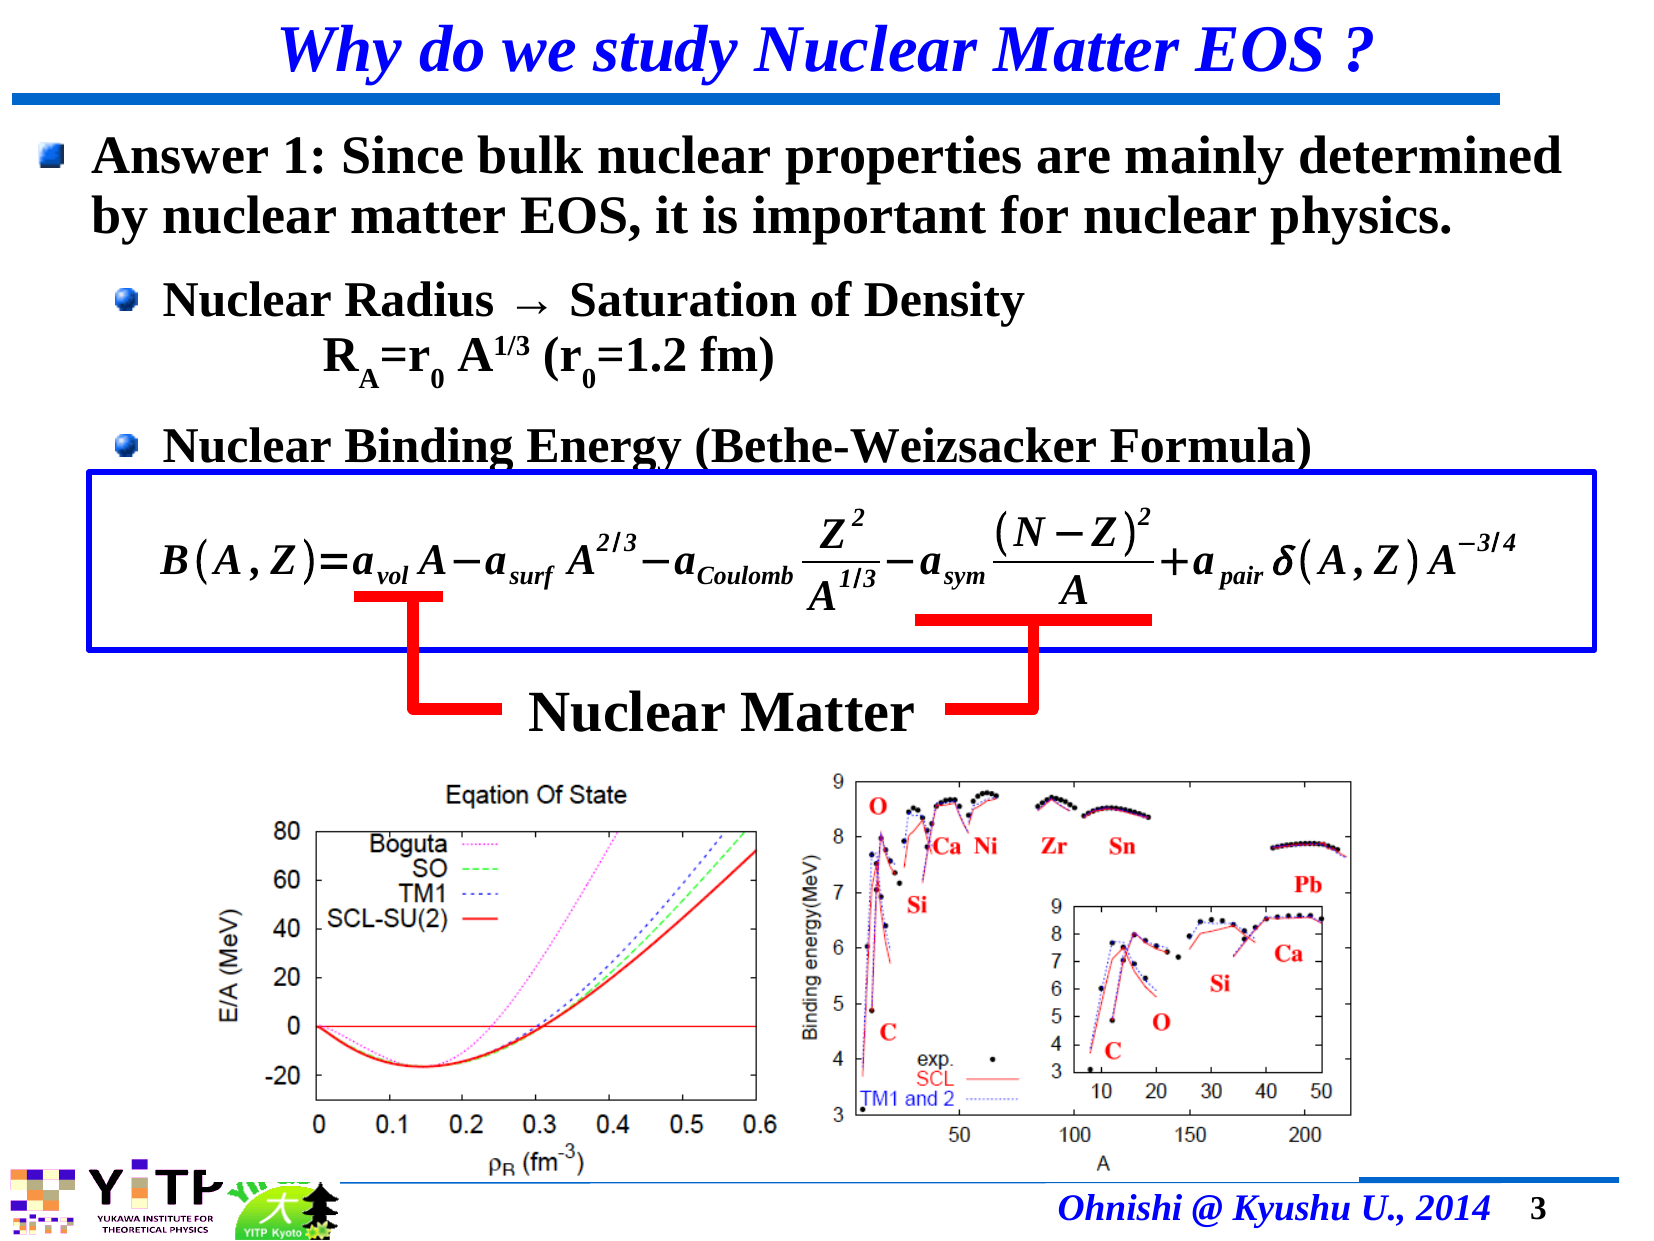

# Why do we study Nuclear Matter EOS ?
Answer 1: Since bulk nuclear properties are mainly determined by nuclear matter EOS, it is important for nuclear physics.
Nuclear Radius → Saturation of Density
		 RA=r0 A1/3 (r0=1.2 fm)
Nuclear Binding Energy (Bethe-Weizsacker Formula)
Nuclear Matter